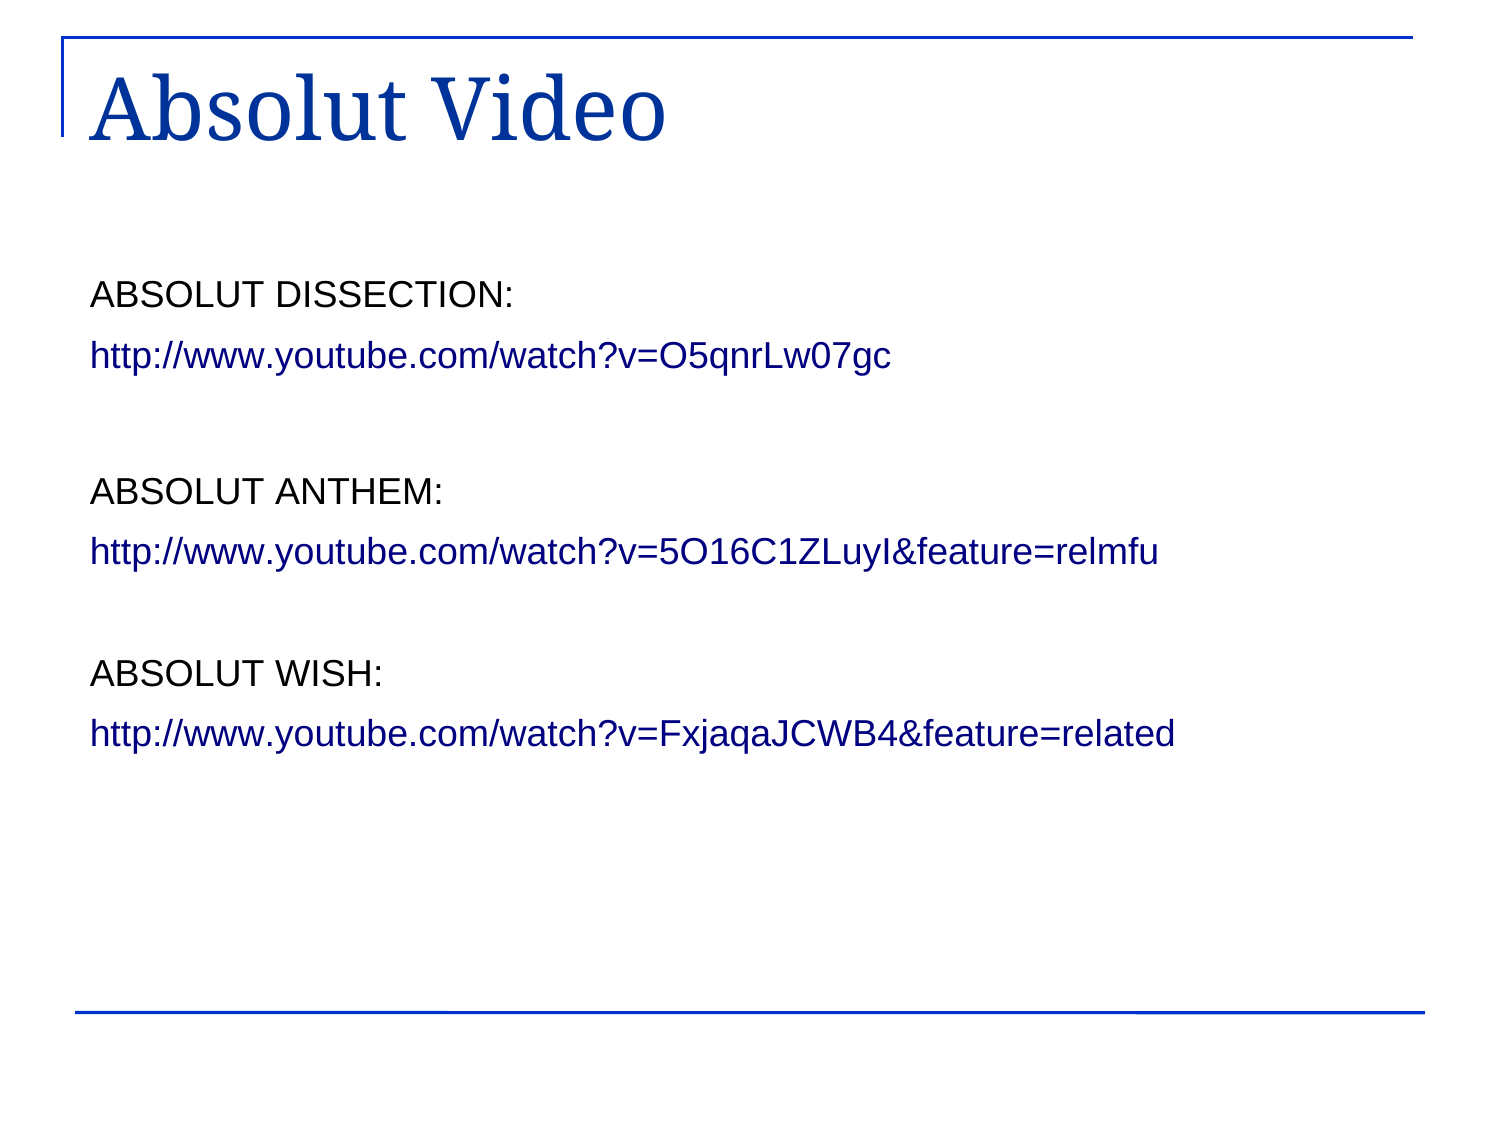

# Absolut Video
ABSOLUT DISSECTION:
http://www.youtube.com/watch?v=O5qnrLw07gc
ABSOLUT ANTHEM:
http://www.youtube.com/watch?v=5O16C1ZLuyI&feature=relmfu
ABSOLUT WISH:
http://www.youtube.com/watch?v=FxjaqaJCWB4&feature=related